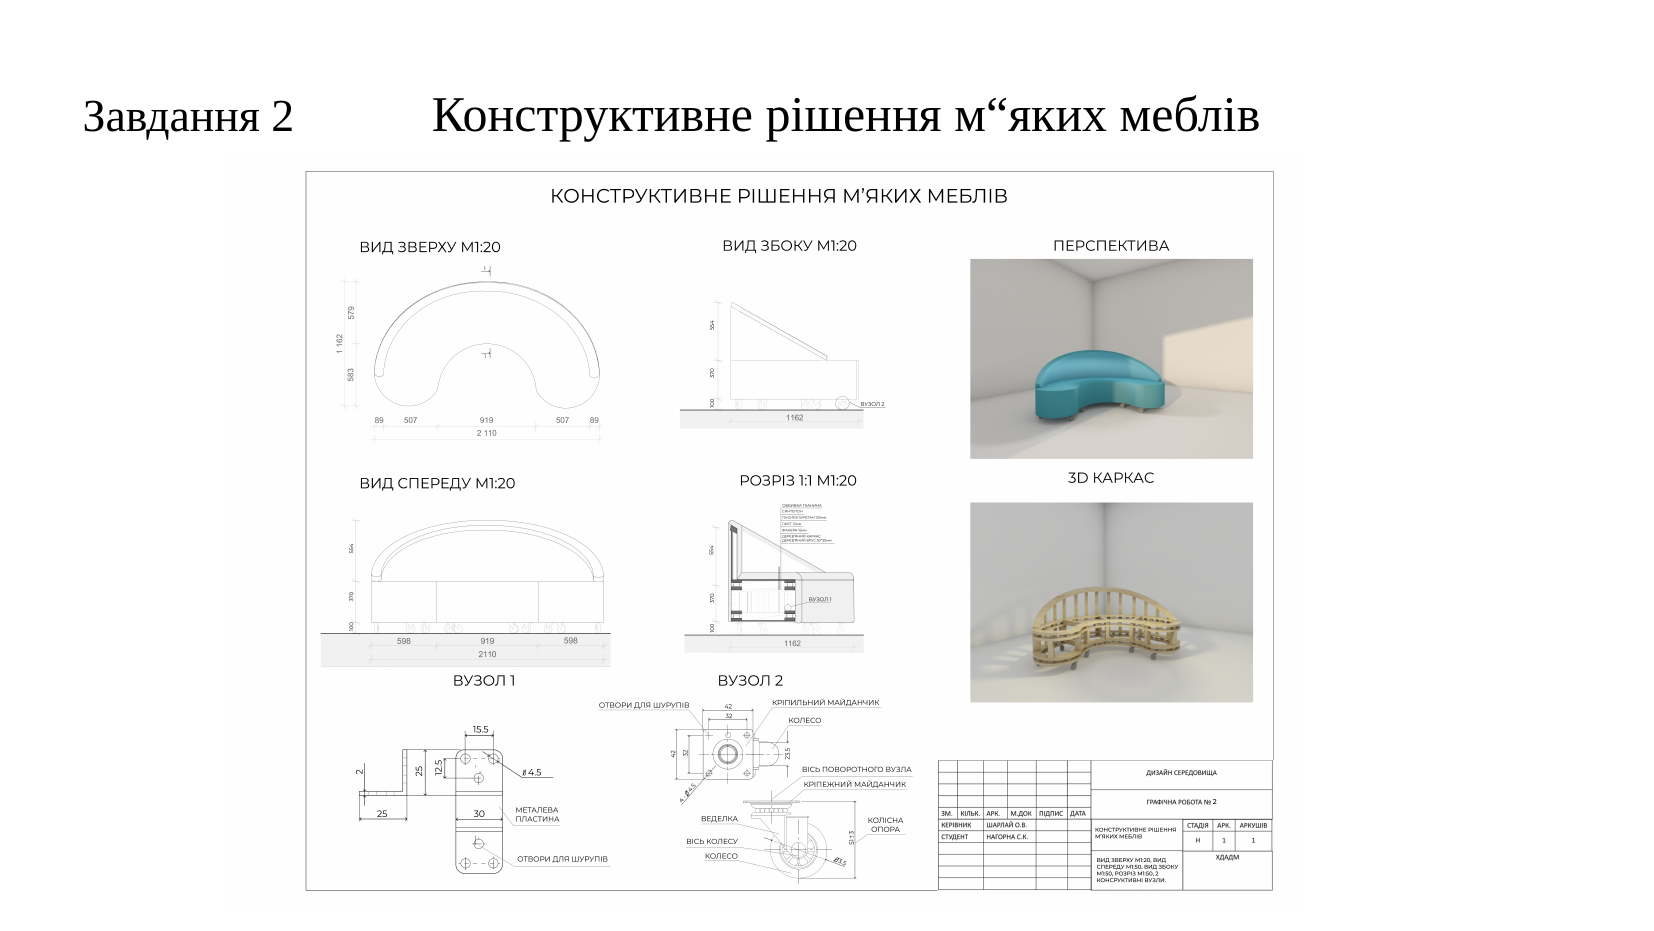

# Завдання 2 Конструктивне рішення м“яких меблів